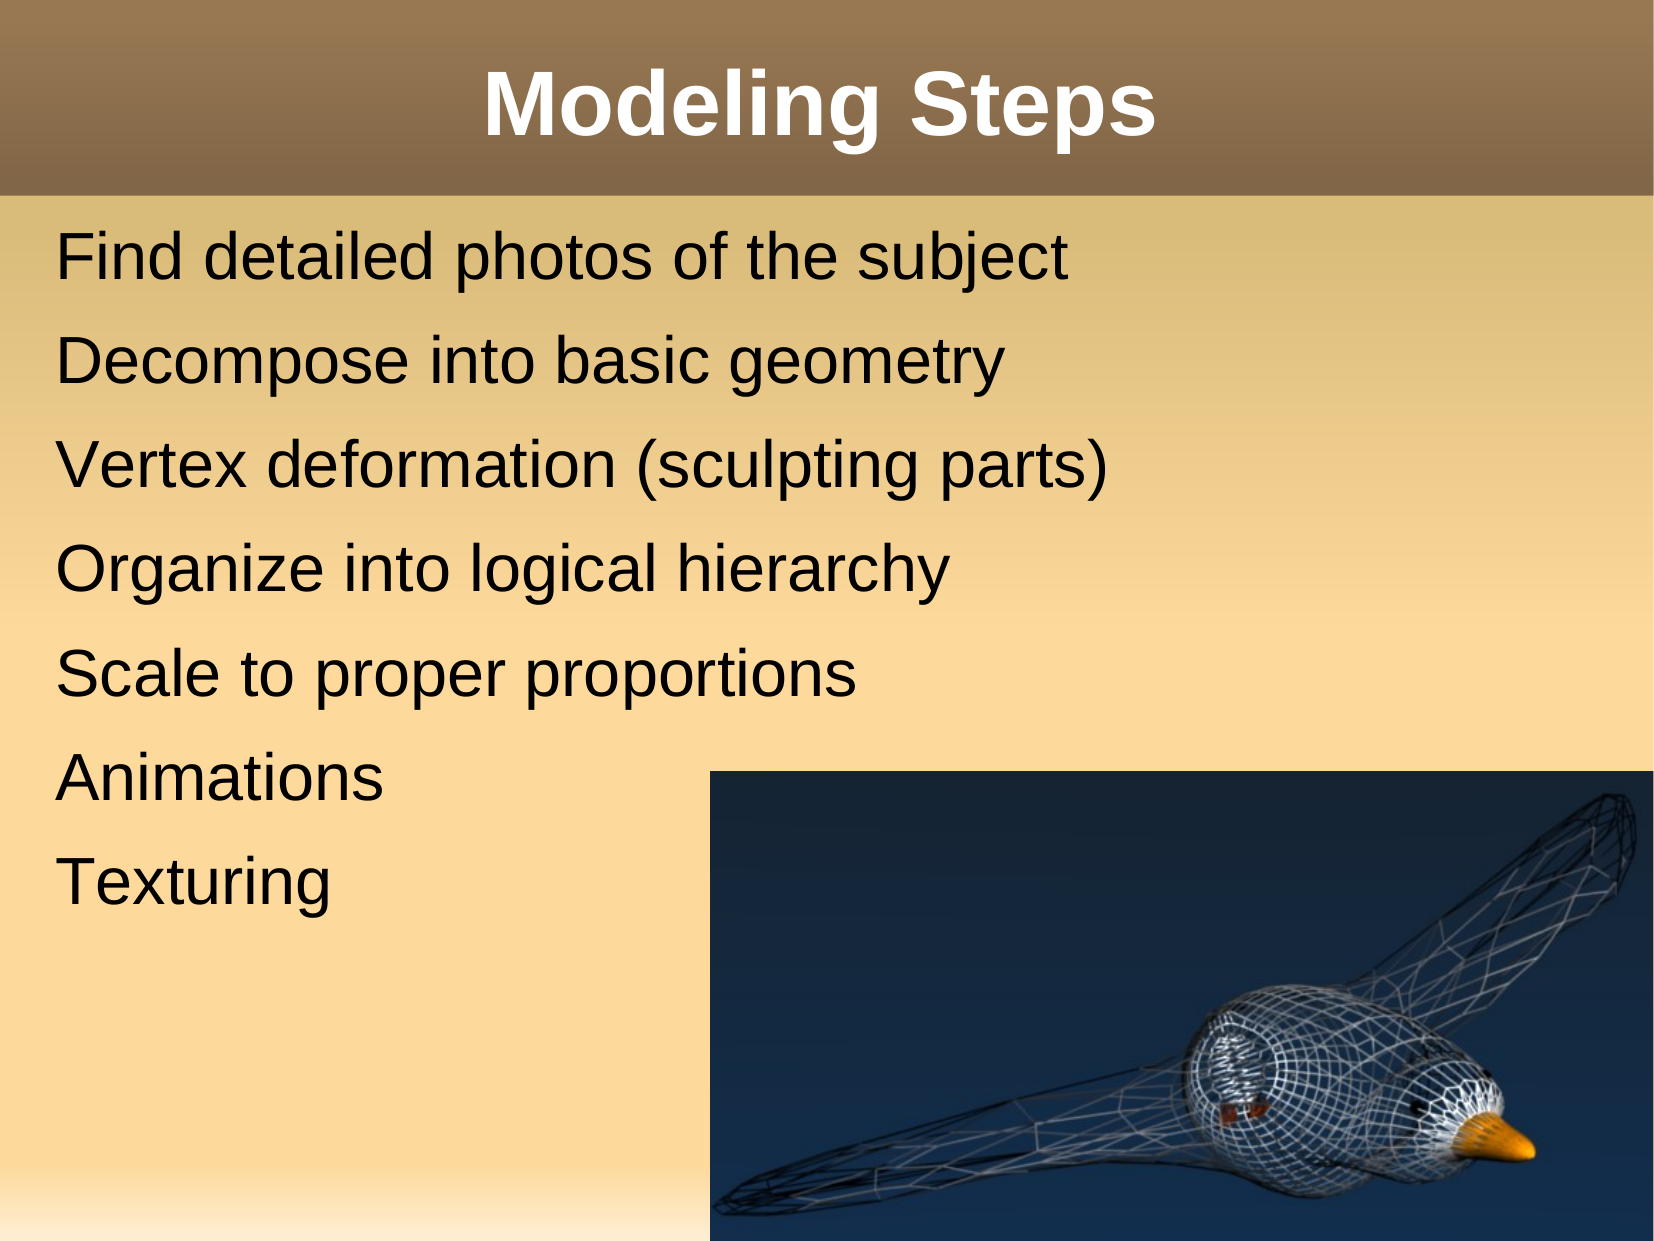

# Modeling Steps
Find detailed photos of the subject
Decompose into basic geometry
Vertex deformation (sculpting parts)
Organize into logical hierarchy
Scale to proper proportions
Animations
Texturing